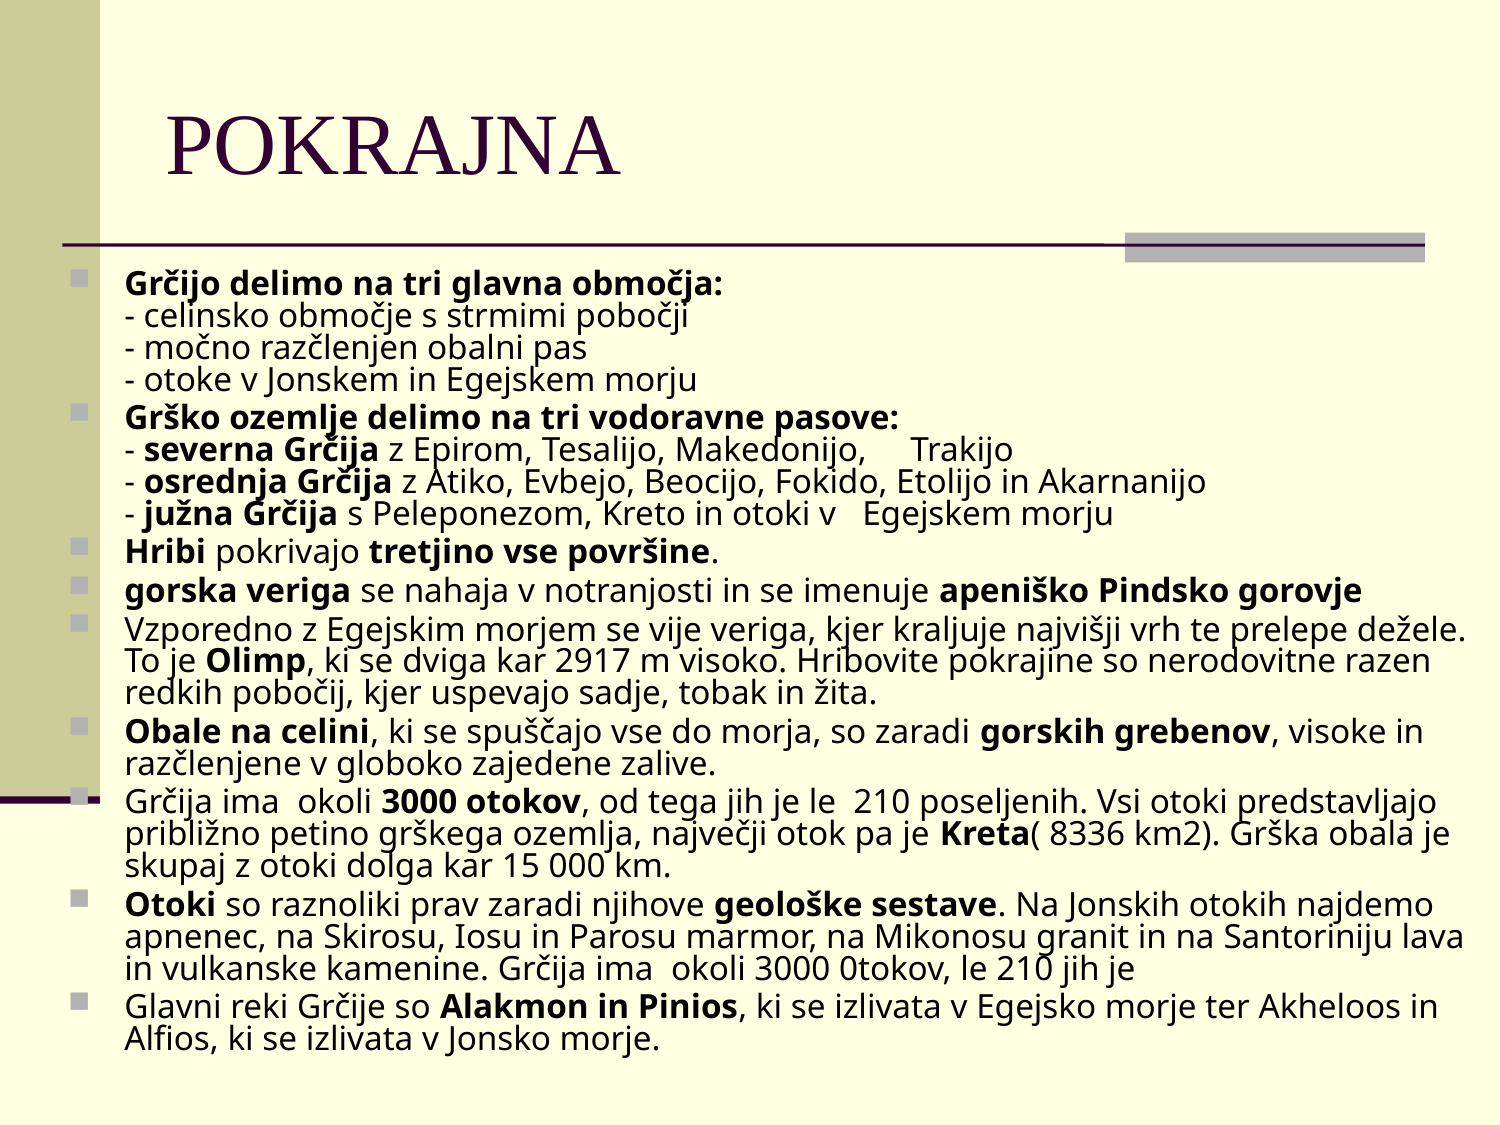

# POKRAJNA
Grčijo delimo na tri glavna območja: 
- celinsko območje s strmimi pobočji 
- močno razčlenjen obalni pas 
- otoke v Jonskem in Egejskem morju
Grško ozemlje delimo na tri vodoravne pasove:
- severna Grčija z Epirom, Tesalijo, Makedonijo, Trakijo 
- osrednja Grčija z Atiko, Evbejo, Beocijo, Fokido, Etolijo in Akarnanijo 
- južna Grčija s Peleponezom, Kreto in otoki v Egejskem morju
Hribi pokrivajo tretjino vse površine.
gorska veriga se nahaja v notranjosti in se imenuje apeniško Pindsko gorovje
Vzporedno z Egejskim morjem se vije veriga, kjer kraljuje najvišji vrh te prelepe dežele. To je Olimp, ki se dviga kar 2917 m visoko. Hribovite pokrajine so nerodovitne razen redkih pobočij, kjer uspevajo sadje, tobak in žita.
Obale na celini, ki se spuščajo vse do morja, so zaradi gorskih grebenov, visoke in razčlenjene v globoko zajedene zalive.
Grčija ima okoli 3000 otokov, od tega jih je le 210 poseljenih. Vsi otoki predstavljajo približno petino grškega ozemlja, največji otok pa je Kreta( 8336 km2). Grška obala je skupaj z otoki dolga kar 15 000 km.
Otoki so raznoliki prav zaradi njihove geološke sestave. Na Jonskih otokih najdemo apnenec, na Skirosu, Iosu in Parosu marmor, na Mikonosu granit in na Santoriniju lava in vulkanske kamenine. Grčija ima okoli 3000 0tokov, le 210 jih je
Glavni reki Grčije so Alakmon in Pinios, ki se izlivata v Egejsko morje ter Akheloos in Alfios, ki se izlivata v Jonsko morje.